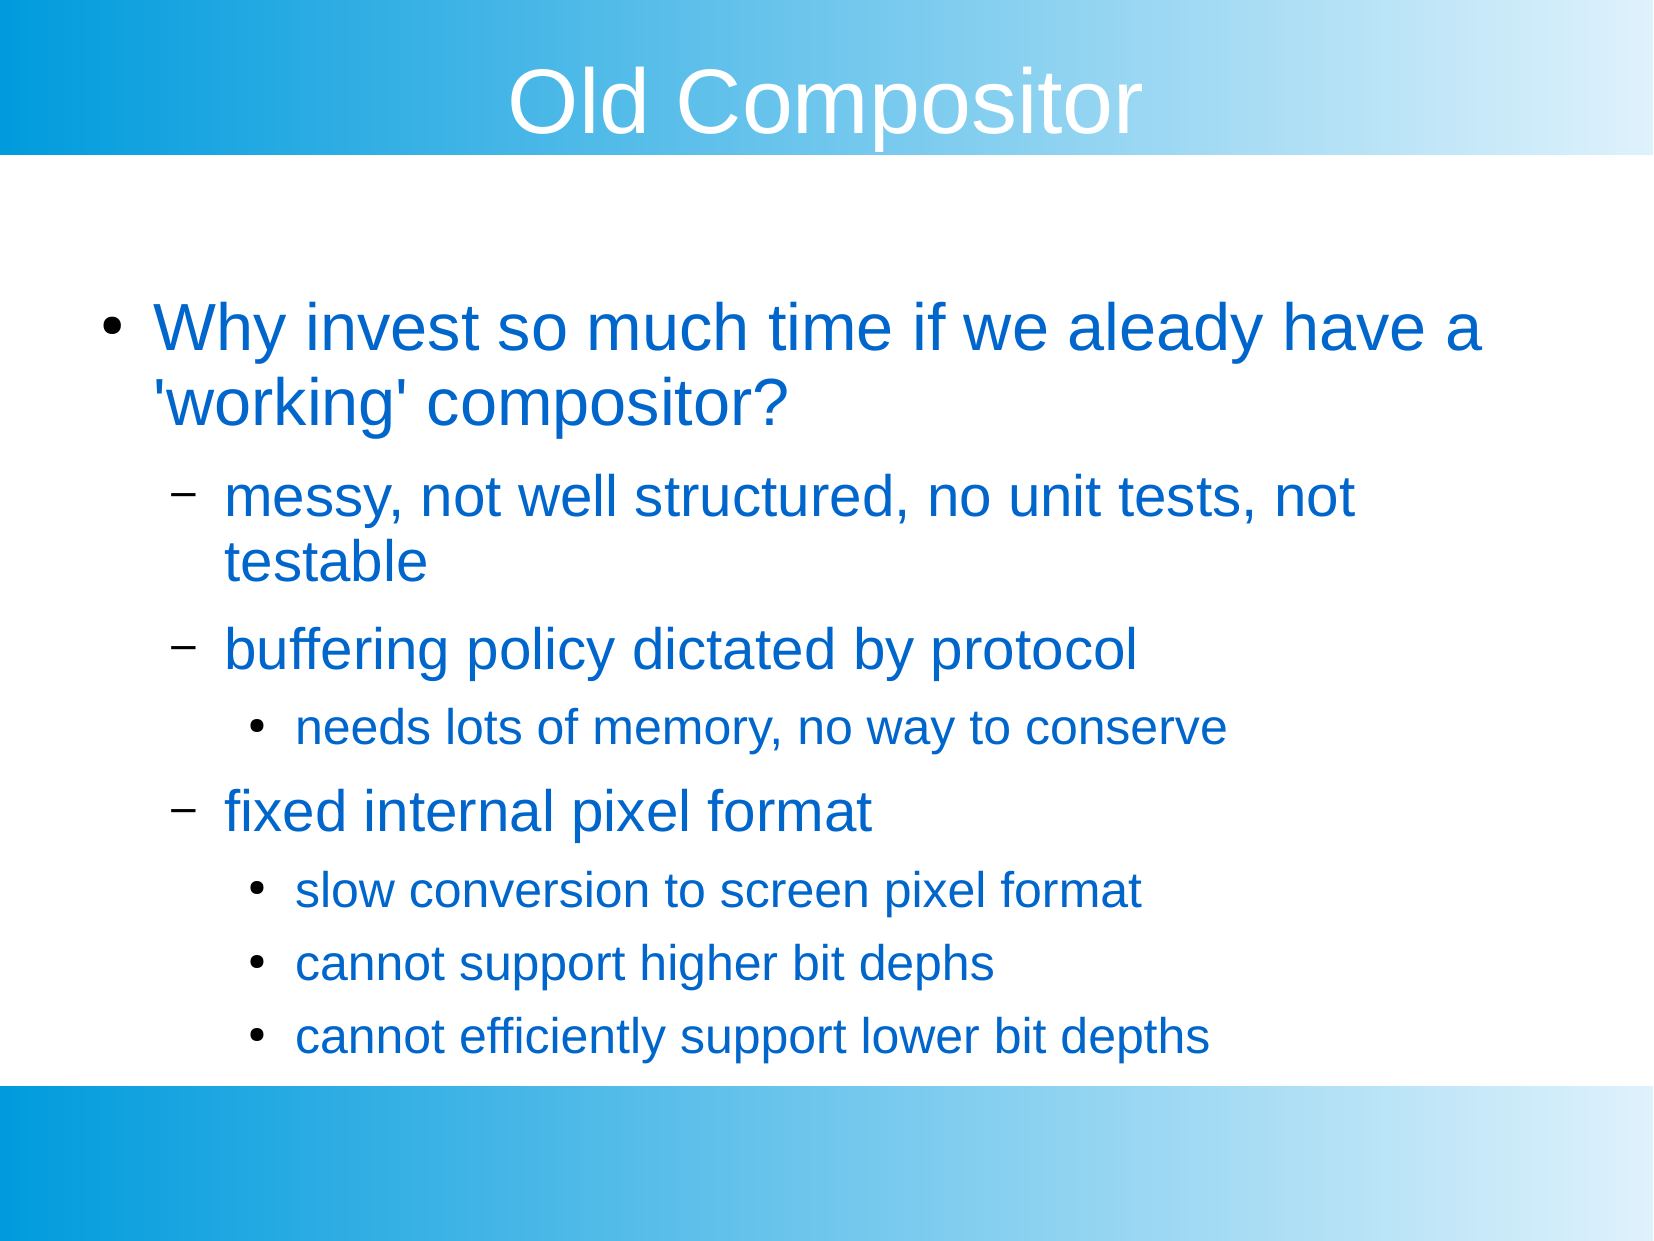

# Old Compositor
Why invest so much time if we aleady have a 'working' compositor?
messy, not well structured, no unit tests, not testable
buffering policy dictated by protocol
needs lots of memory, no way to conserve
fixed internal pixel format
slow conversion to screen pixel format
cannot support higher bit dephs
cannot efficiently support lower bit depths